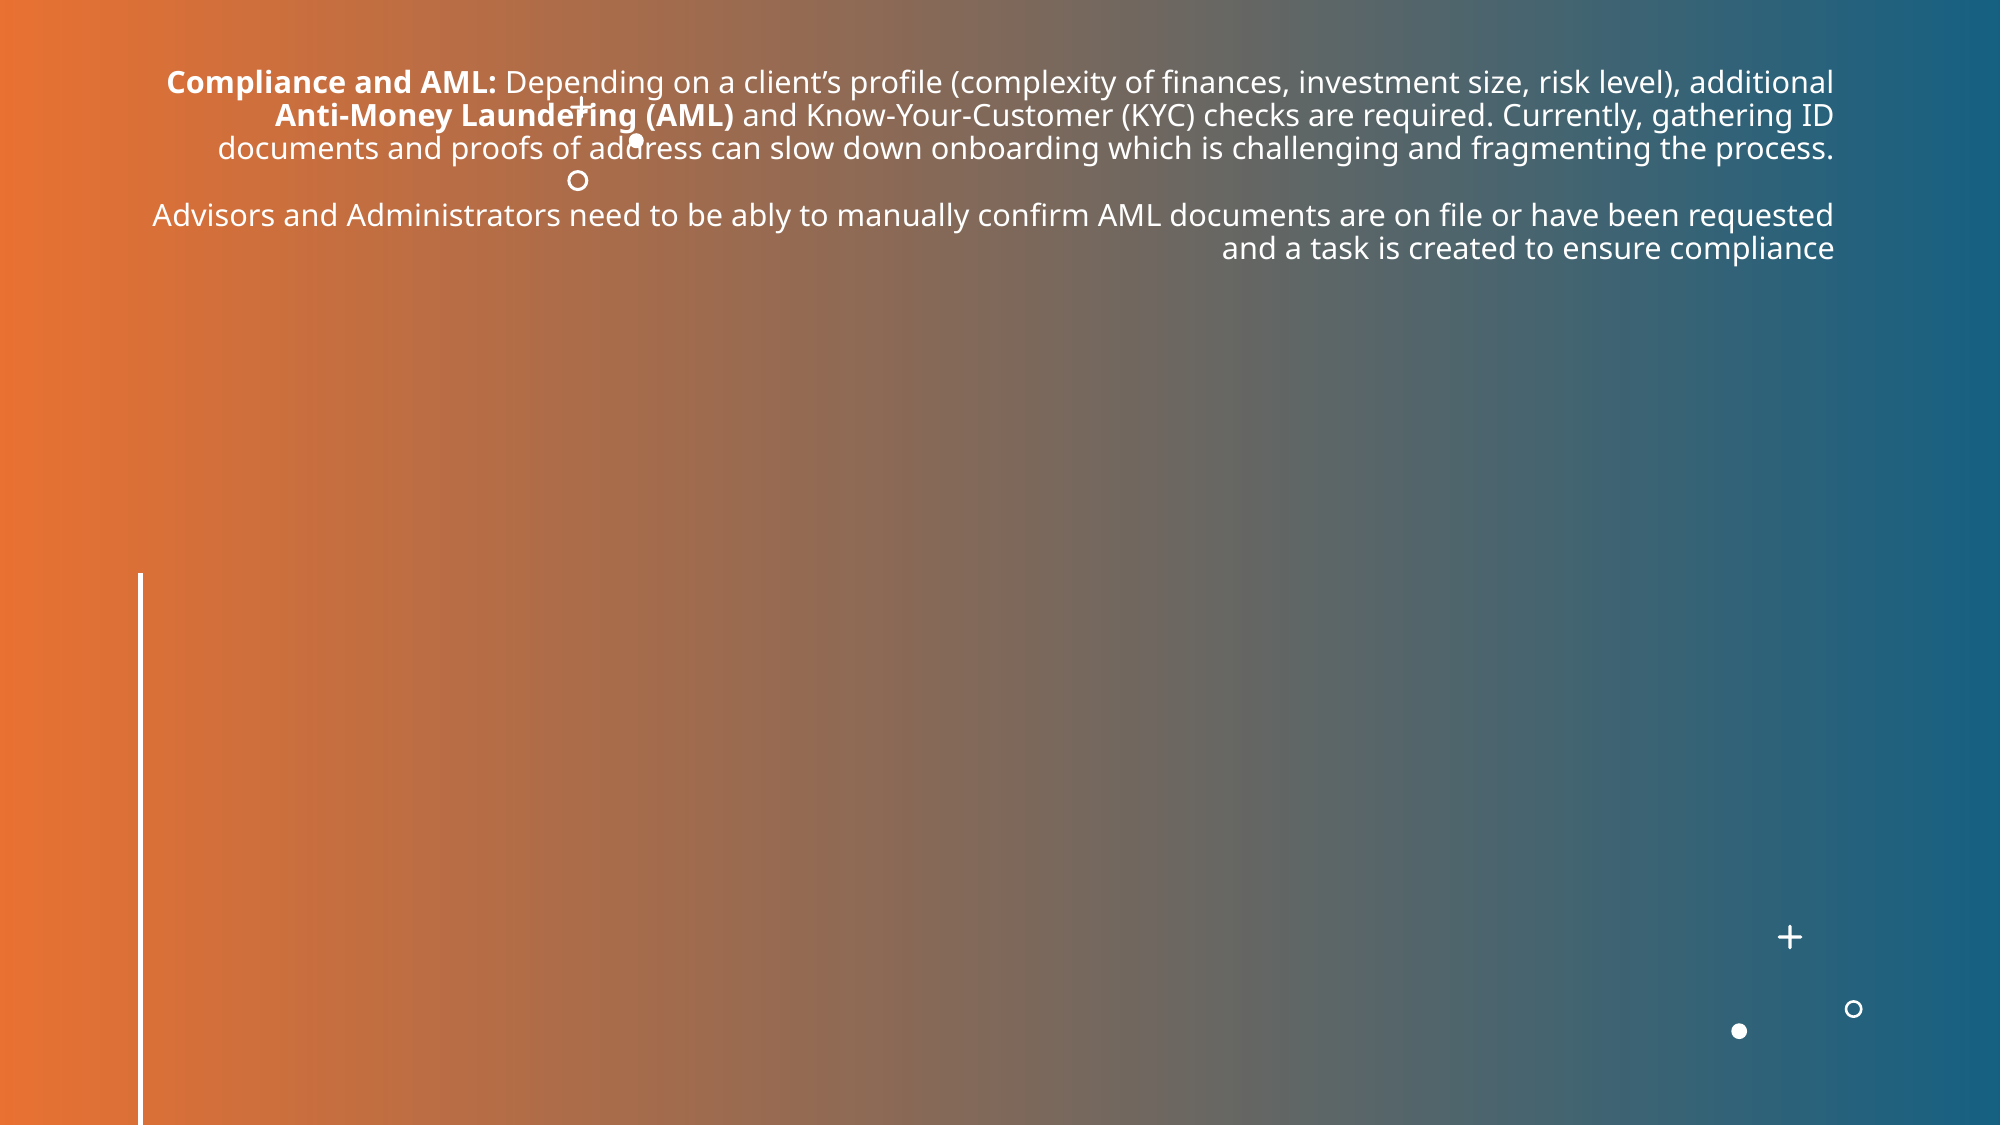

# Compliance and AML: Depending on a client’s profile (complexity of finances, investment size, risk level), additional Anti-Money Laundering (AML) and Know-Your-Customer (KYC) checks are required. Currently, gathering ID documents and proofs of address can slow down onboarding which is challenging and fragmenting the process. Advisors and Administrators need to be ably to manually confirm AML documents are on file or have been requested and a task is created to ensure compliance